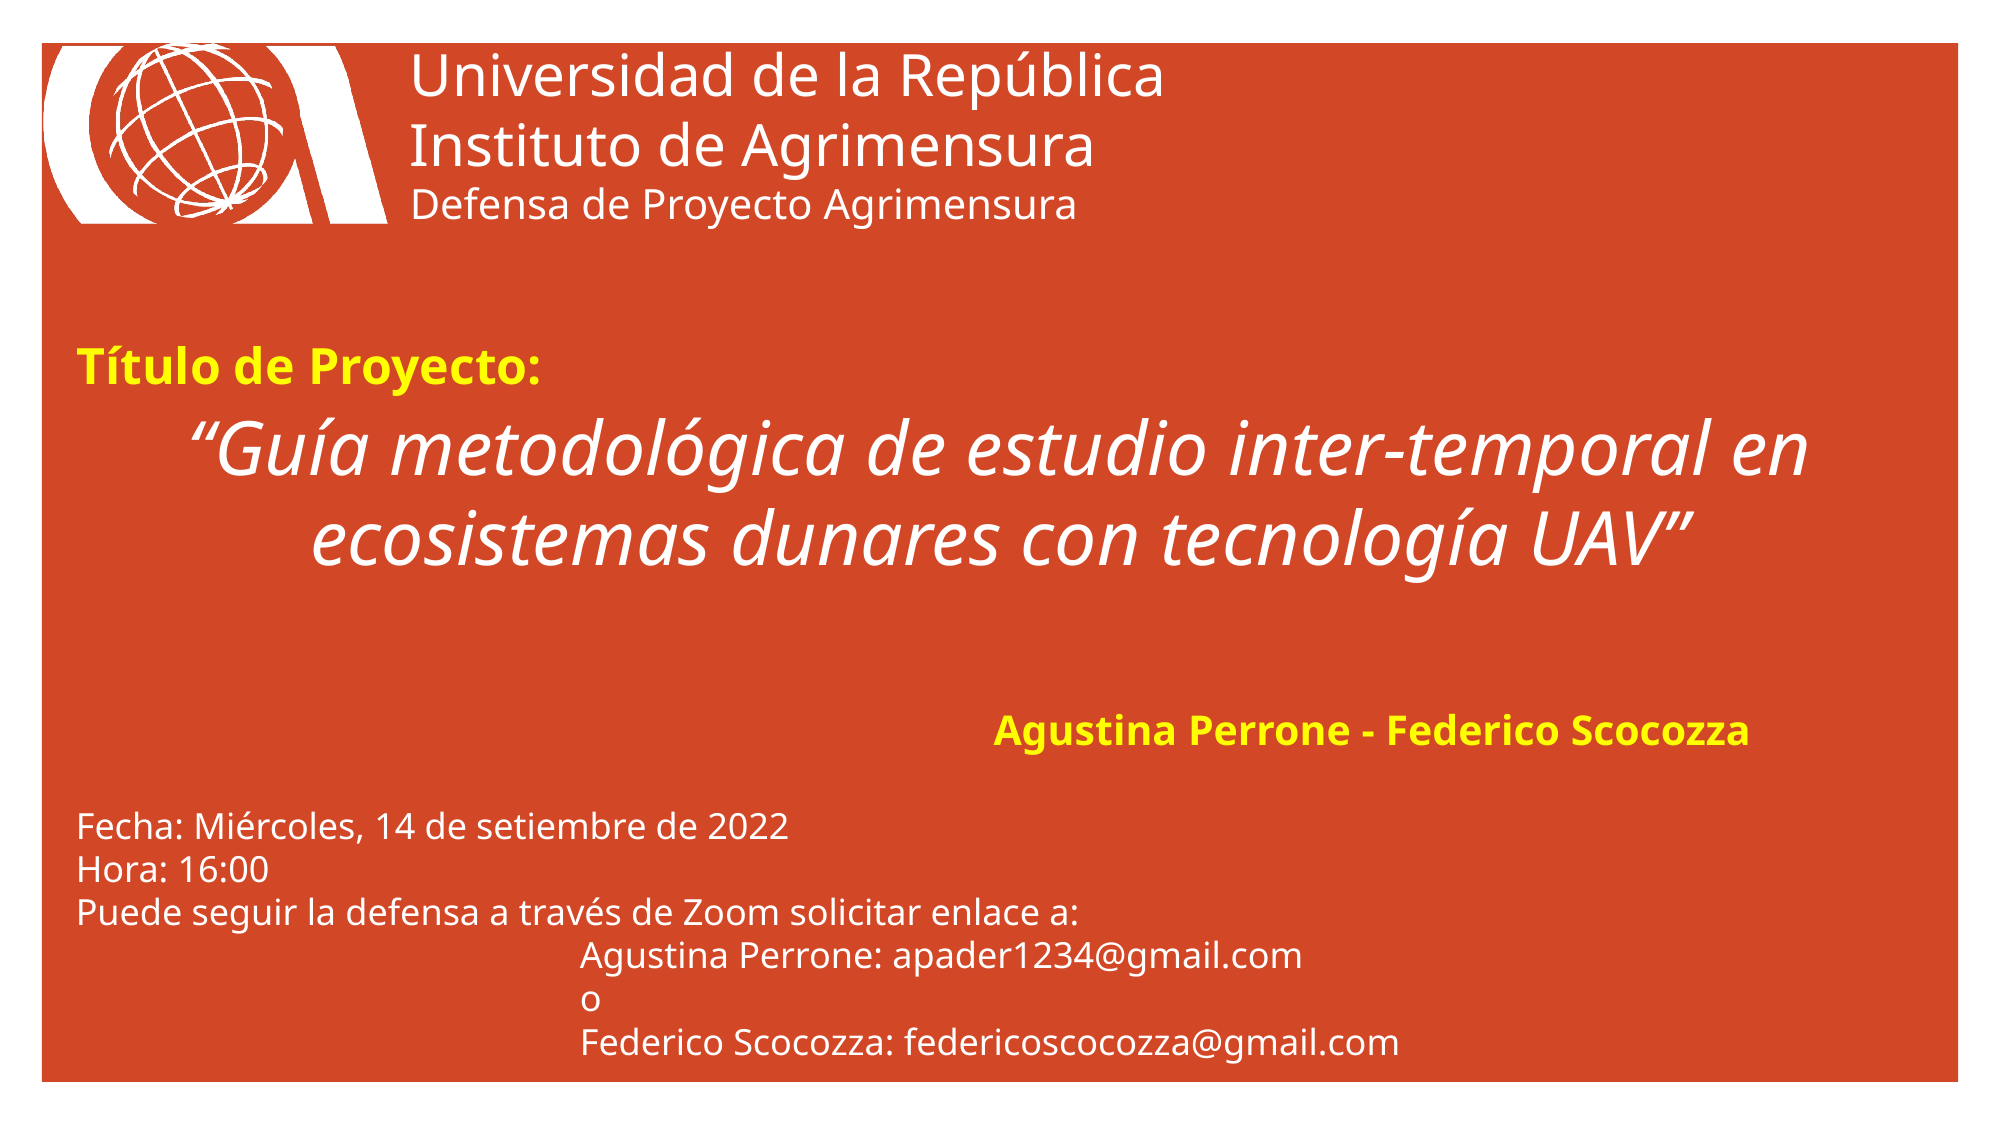

# Universidad de la República Instituto de Agrimensura Defensa de Proyecto Agrimensura
Título de Proyecto:
“Guía metodológica de estudio inter-temporal en ecosistemas dunares con tecnología UAV”
Agustina Perrone - Federico Scocozza
Fecha: Miércoles, 14 de setiembre de 2022
Hora: 16:00
Puede seguir la defensa a través de Zoom solicitar enlace a:
Agustina Perrone: apader1234@gmail.com
o
Federico Scocozza: federicoscocozza@gmail.com